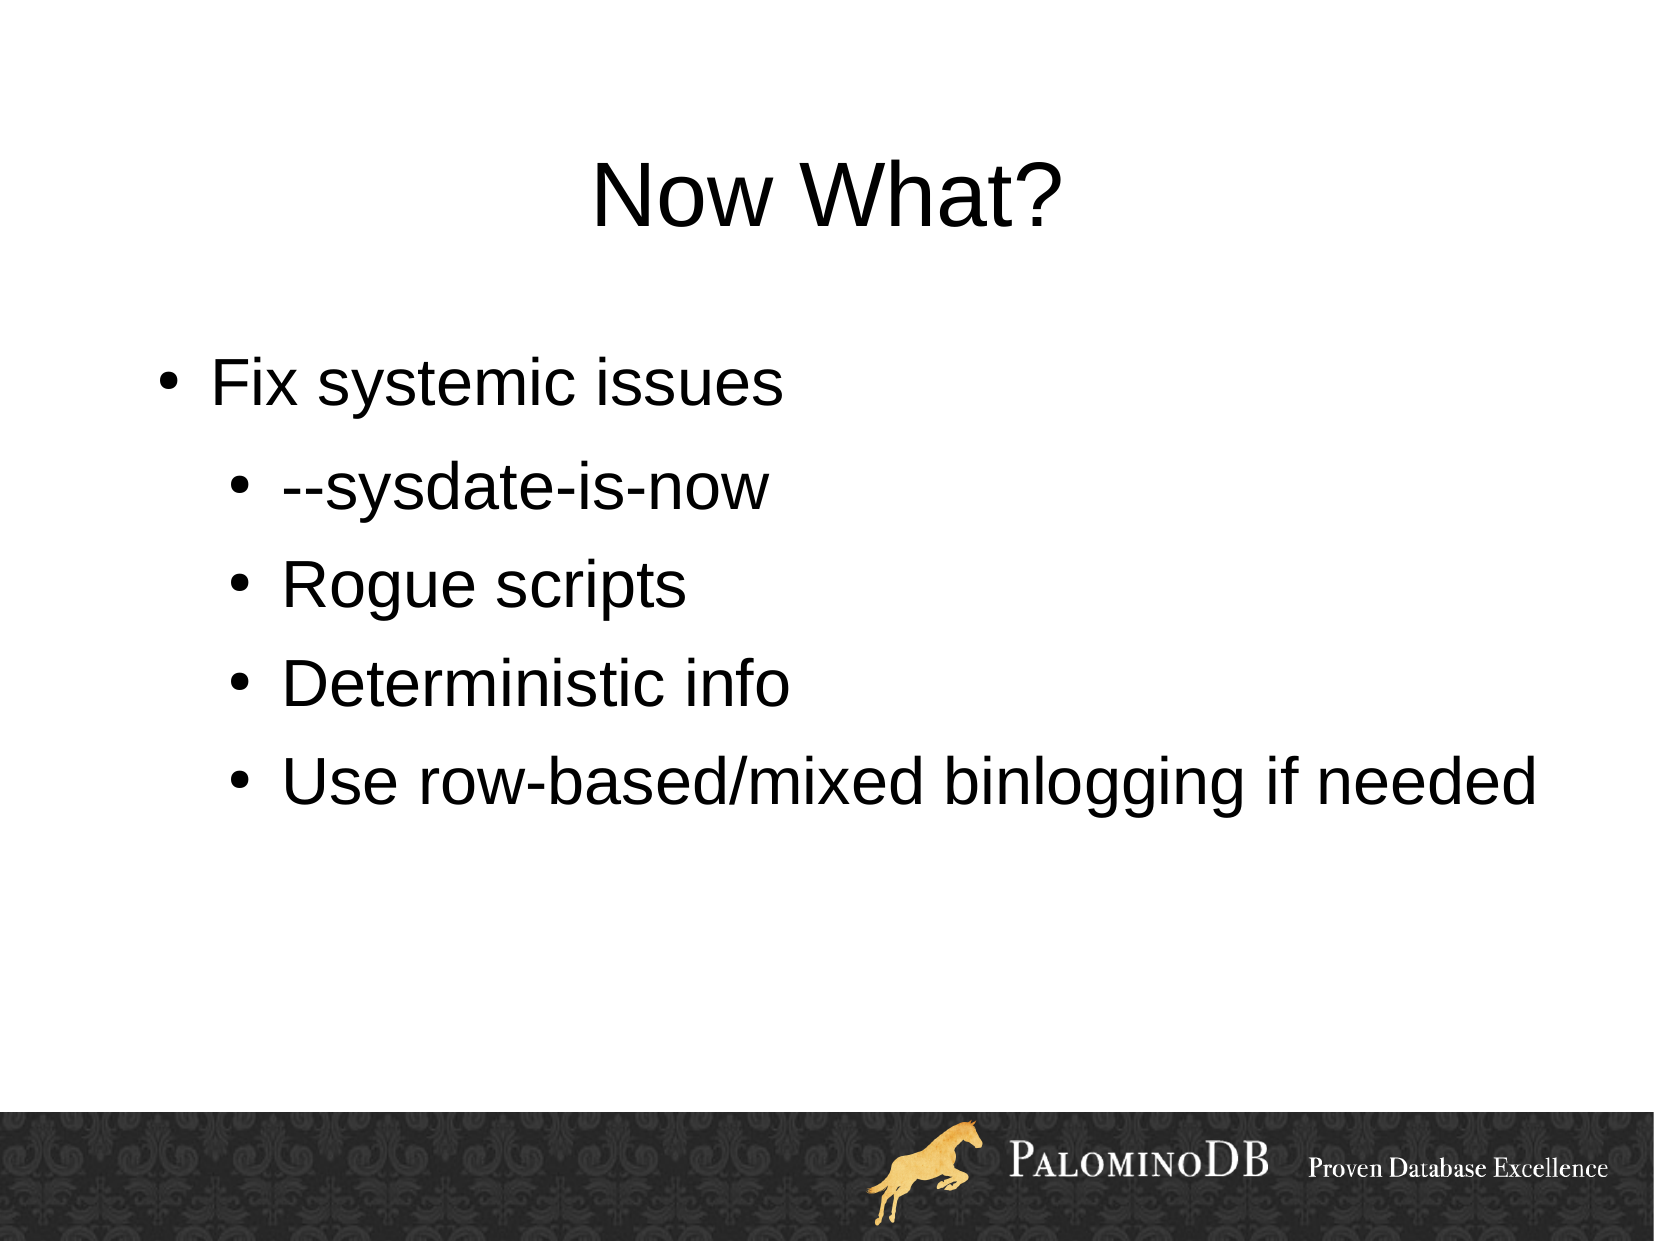

# Now What?
Fix systemic issues
--sysdate-is-now
Rogue scripts
Deterministic info
Use row-based/mixed binlogging if needed